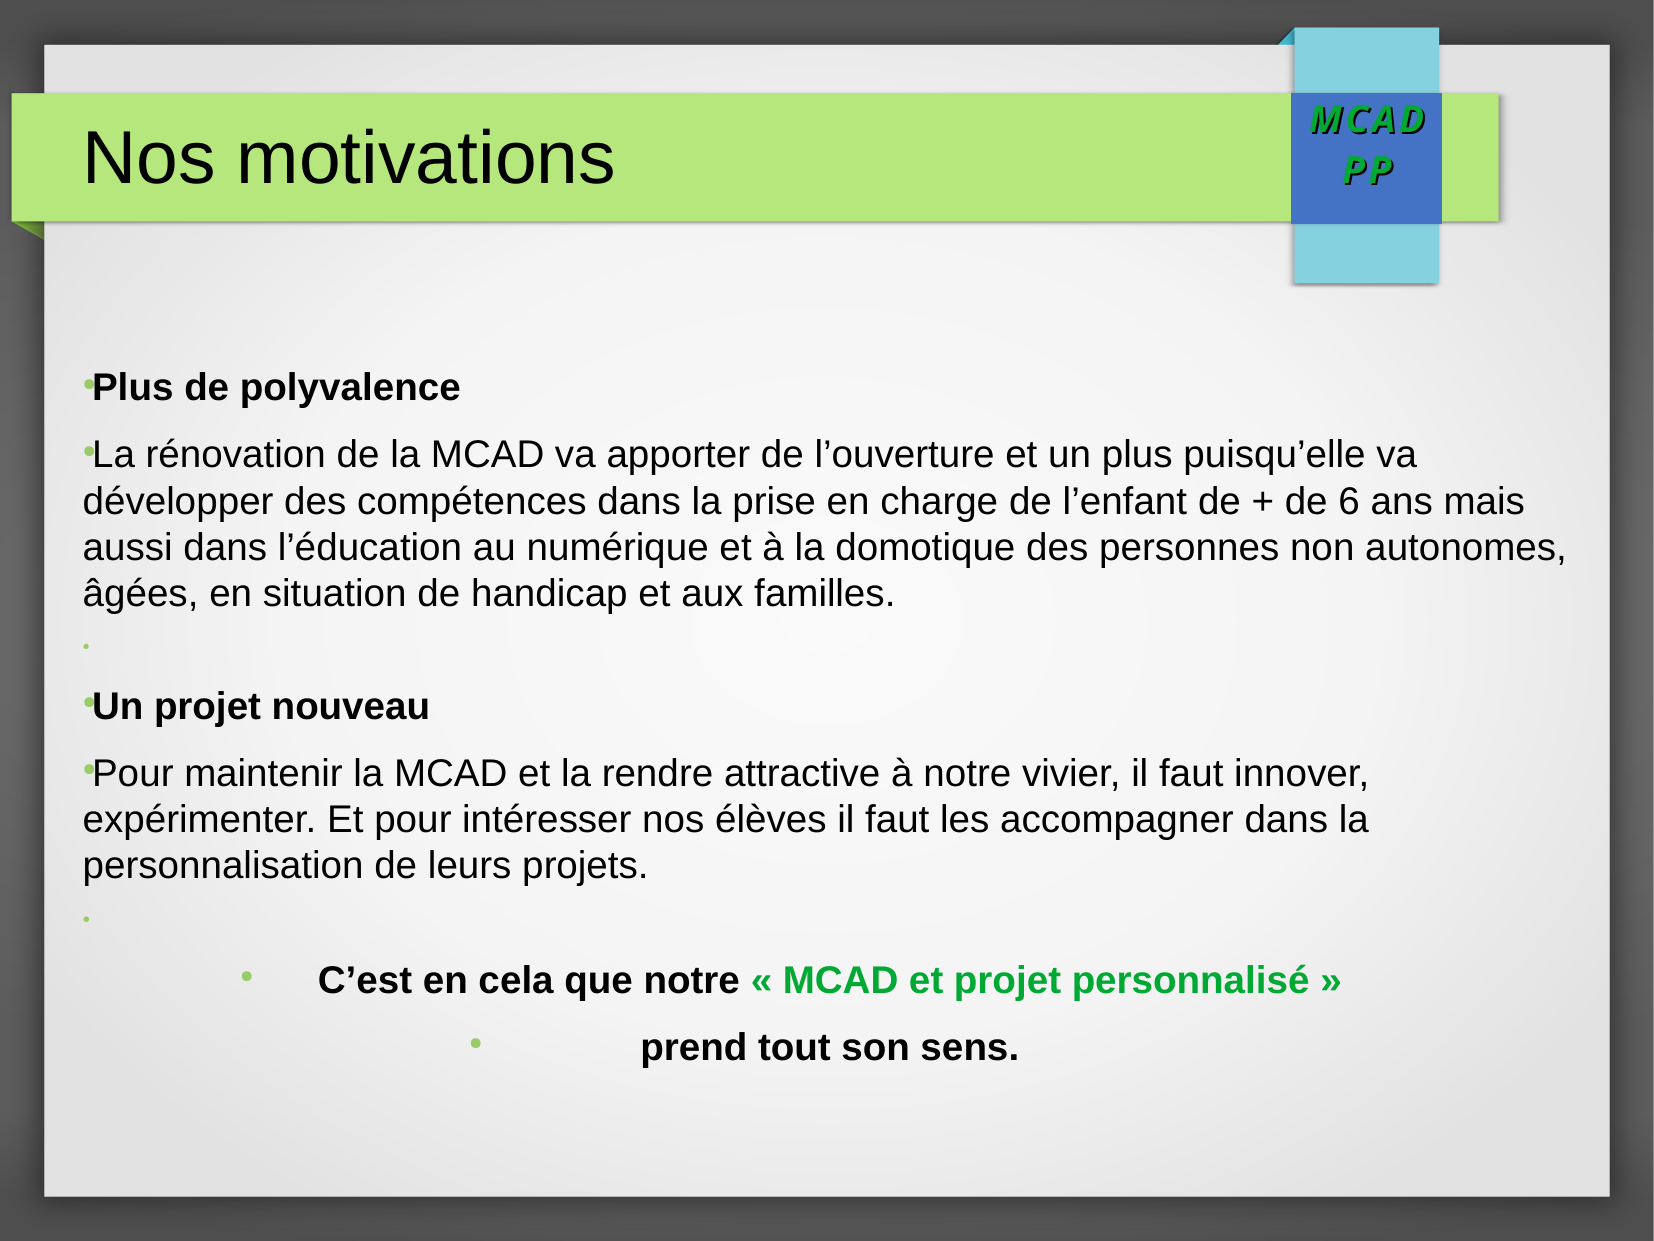

| MCAD PP |
| --- |
# Nos motivations
Plus de polyvalence
La rénovation de la MCAD va apporter de l’ouverture et un plus puisqu’elle va développer des compétences dans la prise en charge de l’enfant de + de 6 ans mais aussi dans l’éducation au numérique et à la domotique des personnes non autonomes, âgées, en situation de handicap et aux familles.
Un projet nouveau
Pour maintenir la MCAD et la rendre attractive à notre vivier, il faut innover, expérimenter. Et pour intéresser nos élèves il faut les accompagner dans la personnalisation de leurs projets.
C’est en cela que notre « MCAD et projet personnalisé »
prend tout son sens.